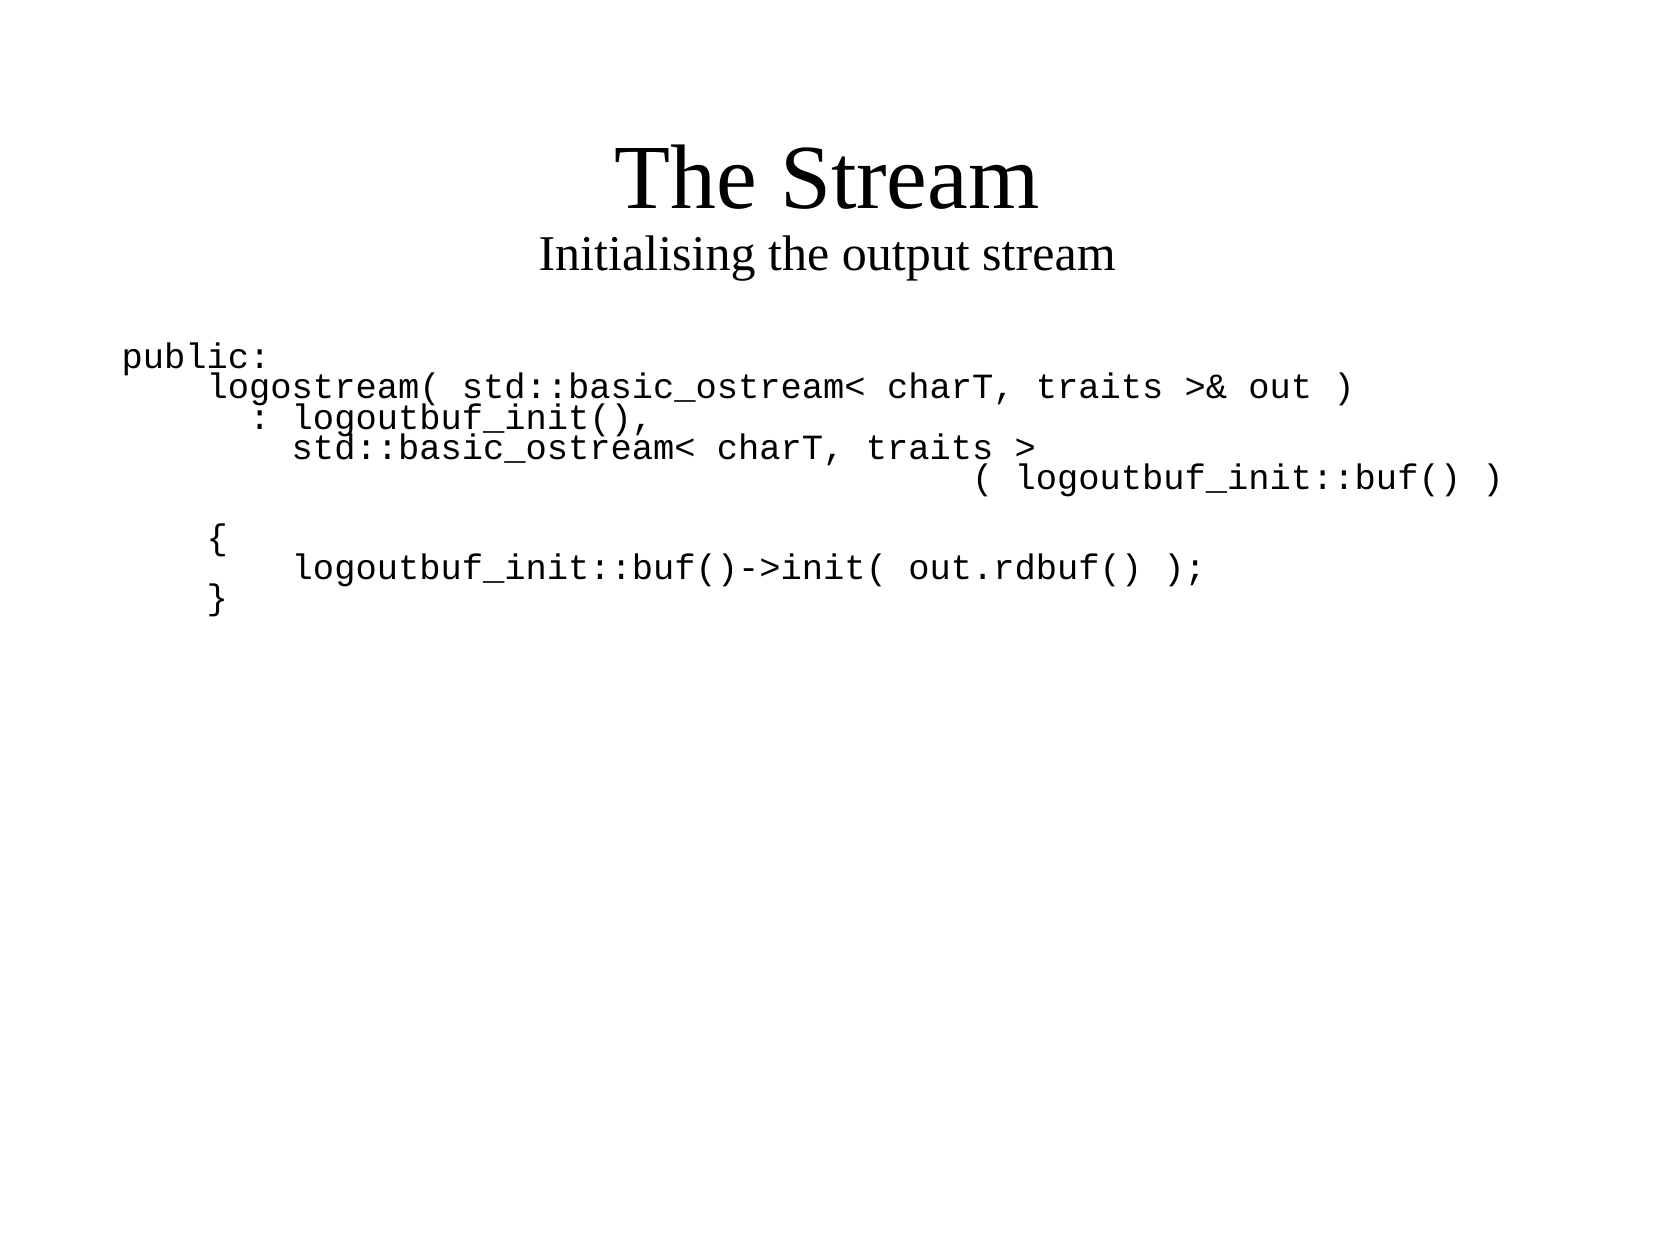

# The Stream Initialising the output stream
public:
 logostream( std::basic_ostream< charT, traits >& out )
 : logoutbuf_init(),
 std::basic_ostream< charT, traits >
 ( logoutbuf_init::buf() )
 {
 logoutbuf_init::buf()->init( out.rdbuf() );
 }